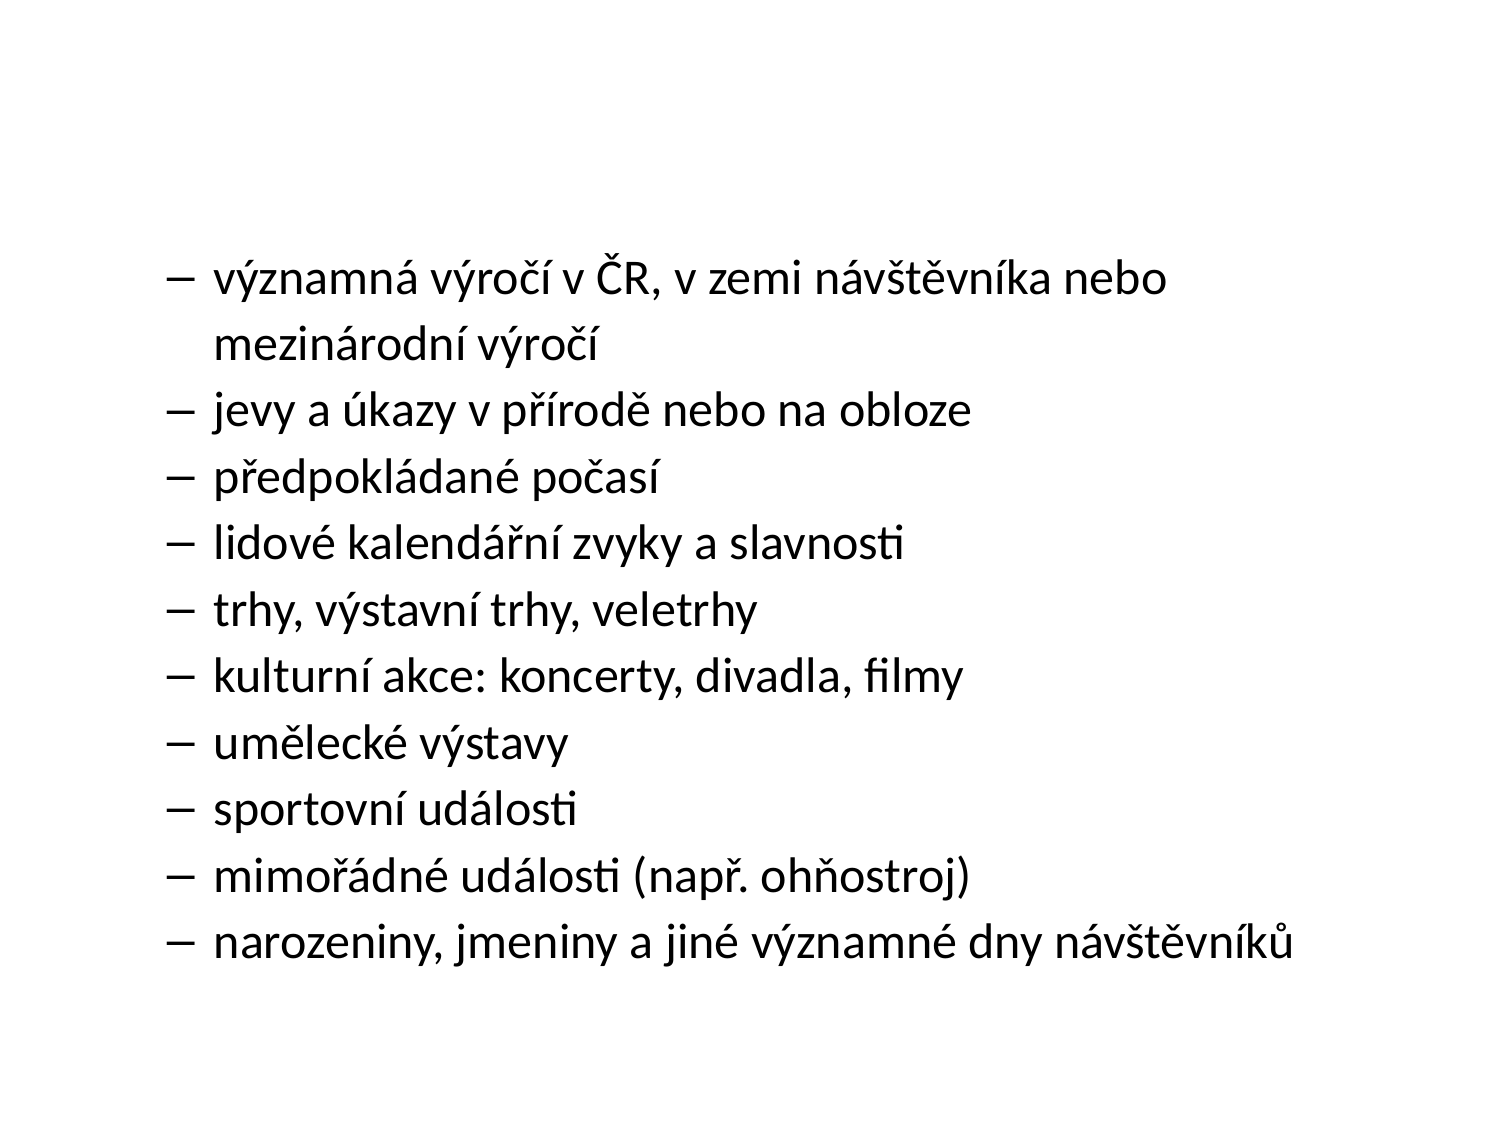

# významná výročí v ČR, v zemi návštěvníka nebo
	mezinárodní výročí
jevy a úkazy v přírodě nebo na obloze
předpokládané počasí
lidové kalendářní zvyky a slavnosti
trhy, výstavní trhy, veletrhy
kulturní akce: koncerty, divadla, filmy
umělecké výstavy
sportovní události
mimořádné události (např. ohňostroj)
narozeniny, jmeniny a jiné významné dny návštěvníků